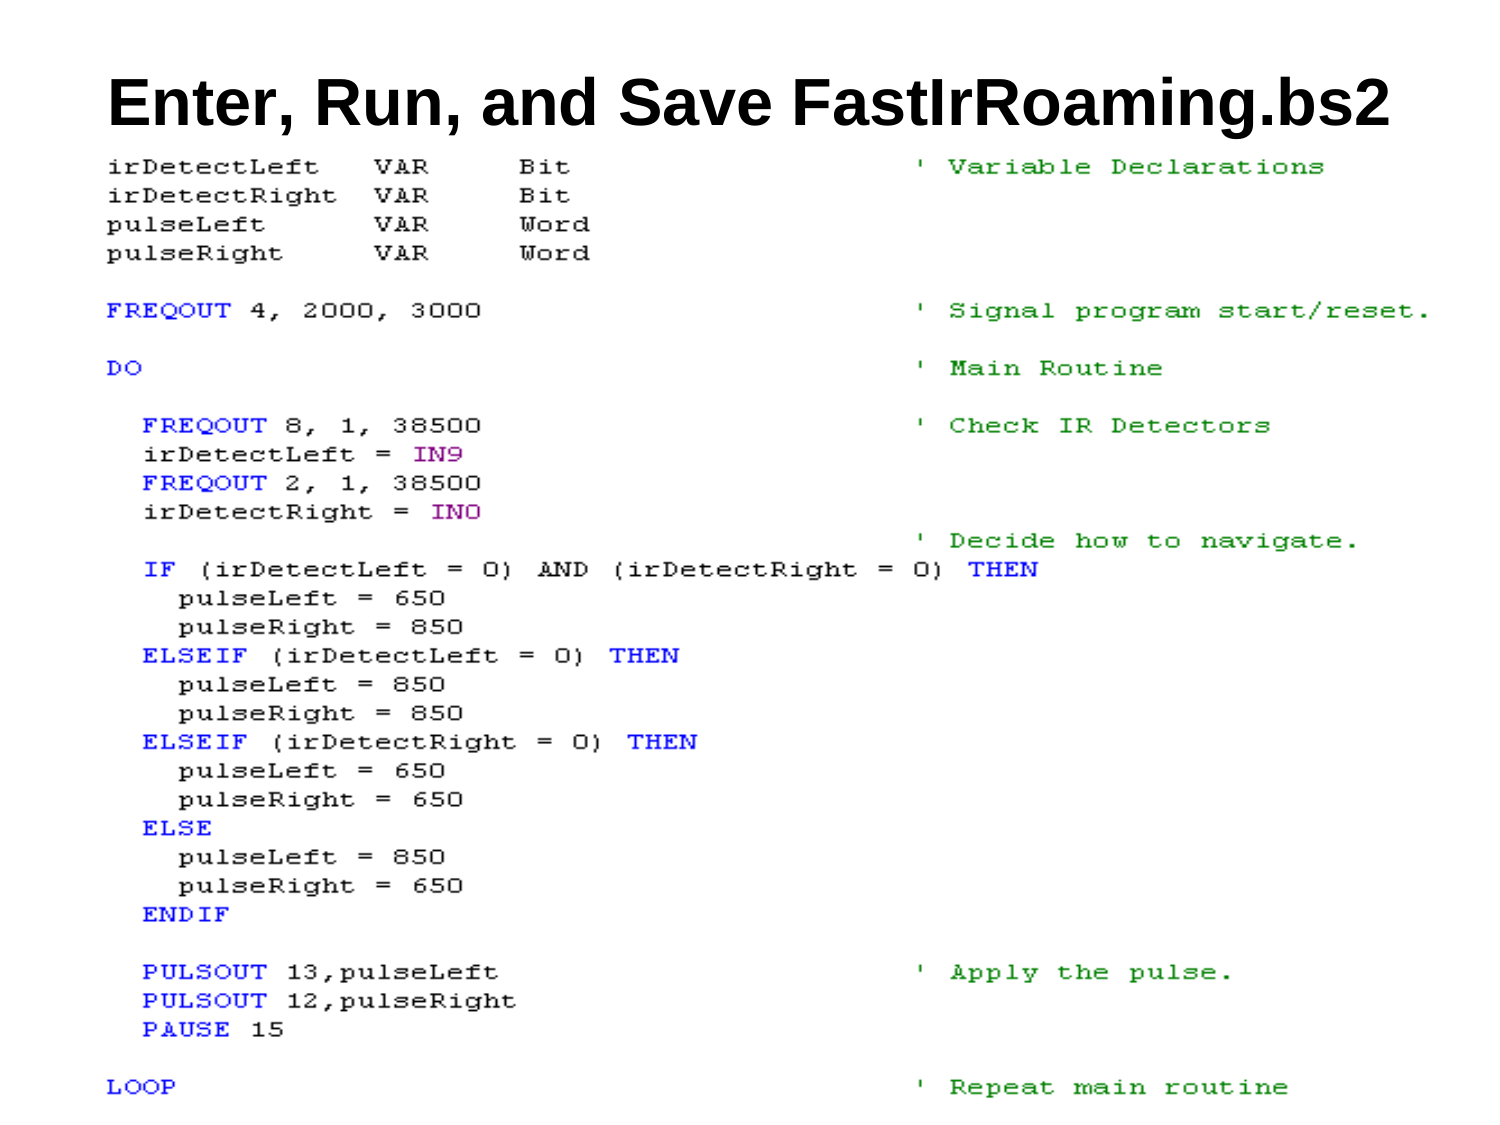

# Enter, Run, and Save FastIrRoaming.bs2 below